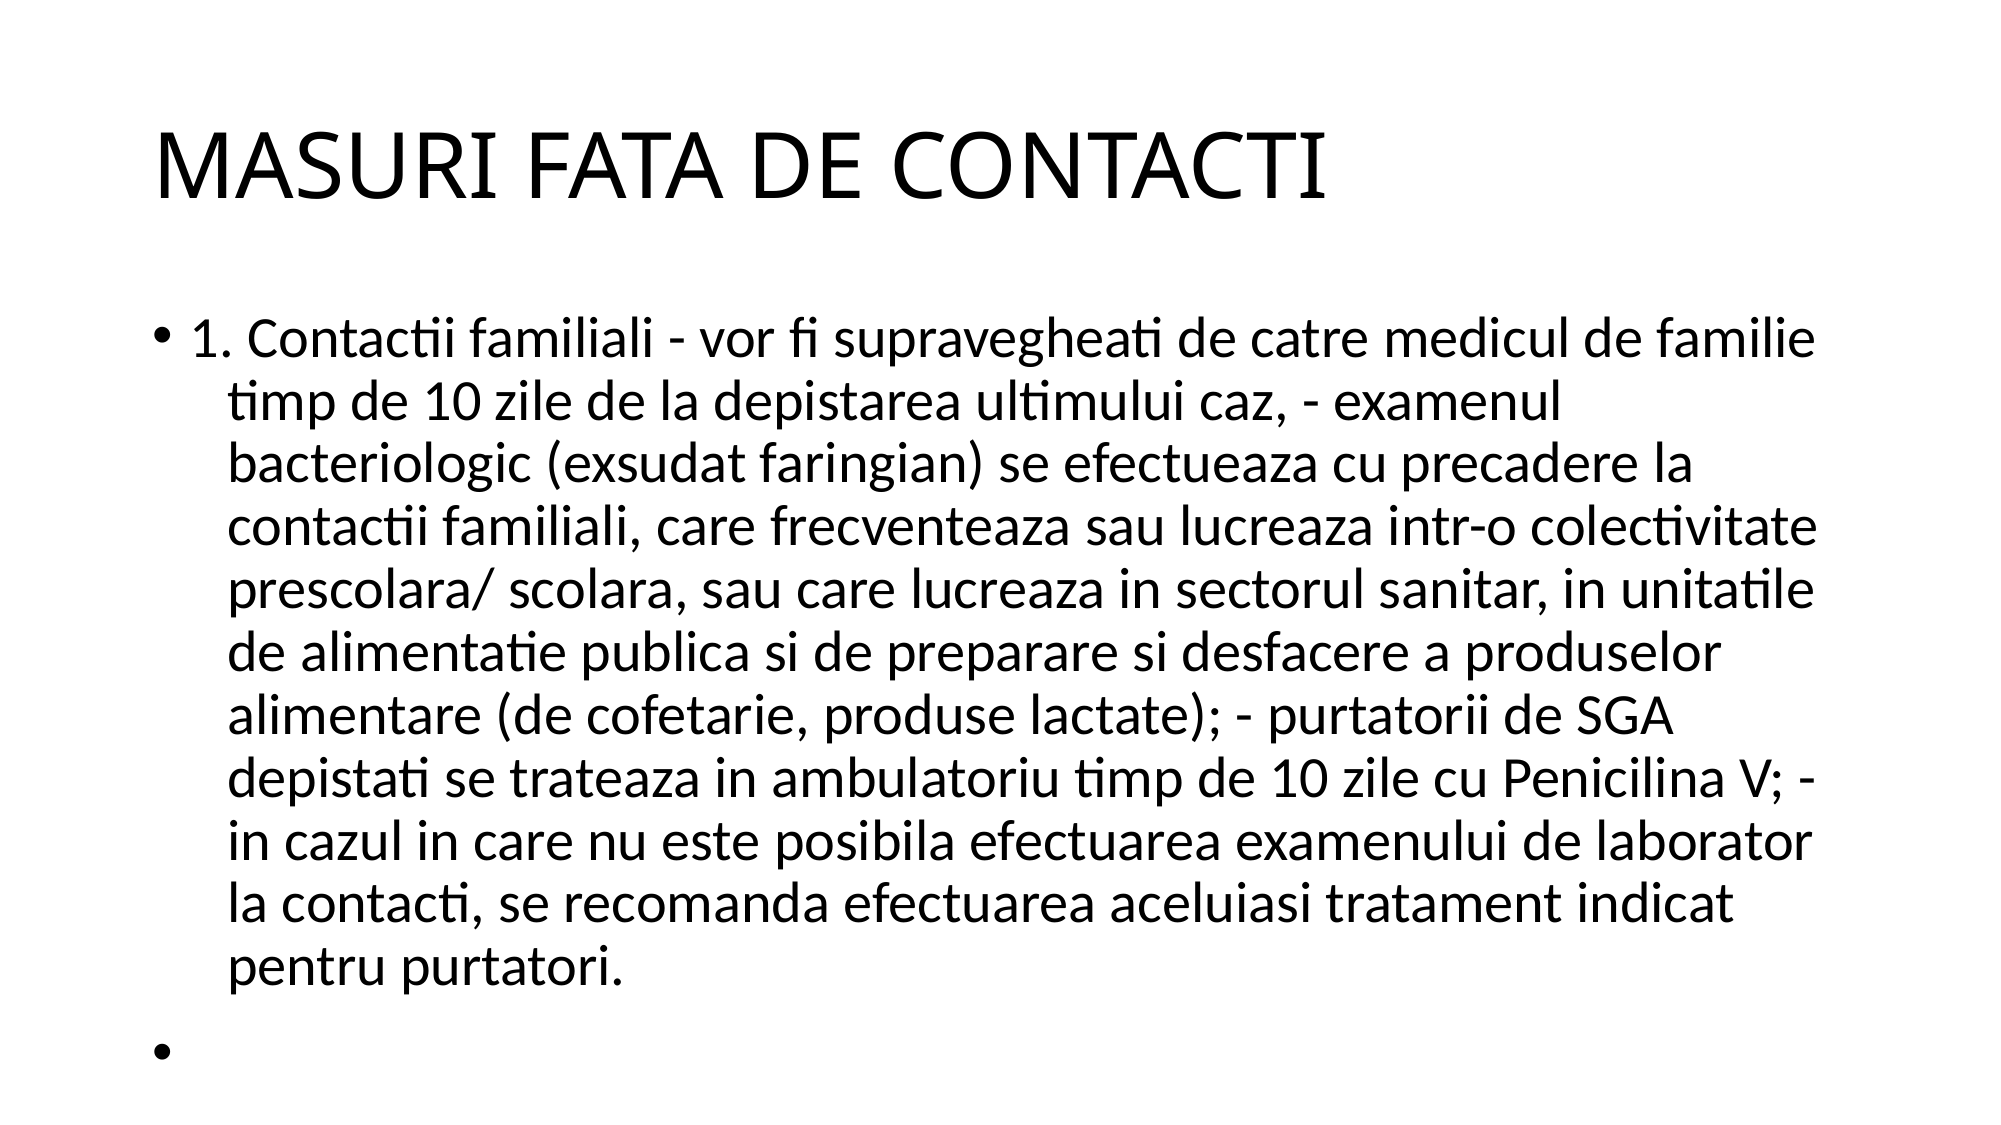

# MASURI FATA DE CONTACTI
1. Contactii familiali - vor fi supravegheati de catre medicul de familie timp de 10 zile de la depistarea ultimului caz, - examenul bacteriologic (exsudat faringian) se efectueaza cu precadere la contactii familiali, care frecventeaza sau lucreaza intr-o colectivitate prescolara/ scolara, sau care lucreaza in sectorul sanitar, in unitatile de alimentatie publica si de preparare si desfacere a produselor alimentare (de cofetarie, produse lactate); - purtatorii de SGA depistati se trateaza in ambulatoriu timp de 10 zile cu Penicilina V; - in cazul in care nu este posibila efectuarea examenului de laborator la contacti, se recomanda efectuarea aceluiasi tratament indicat pentru purtatori.